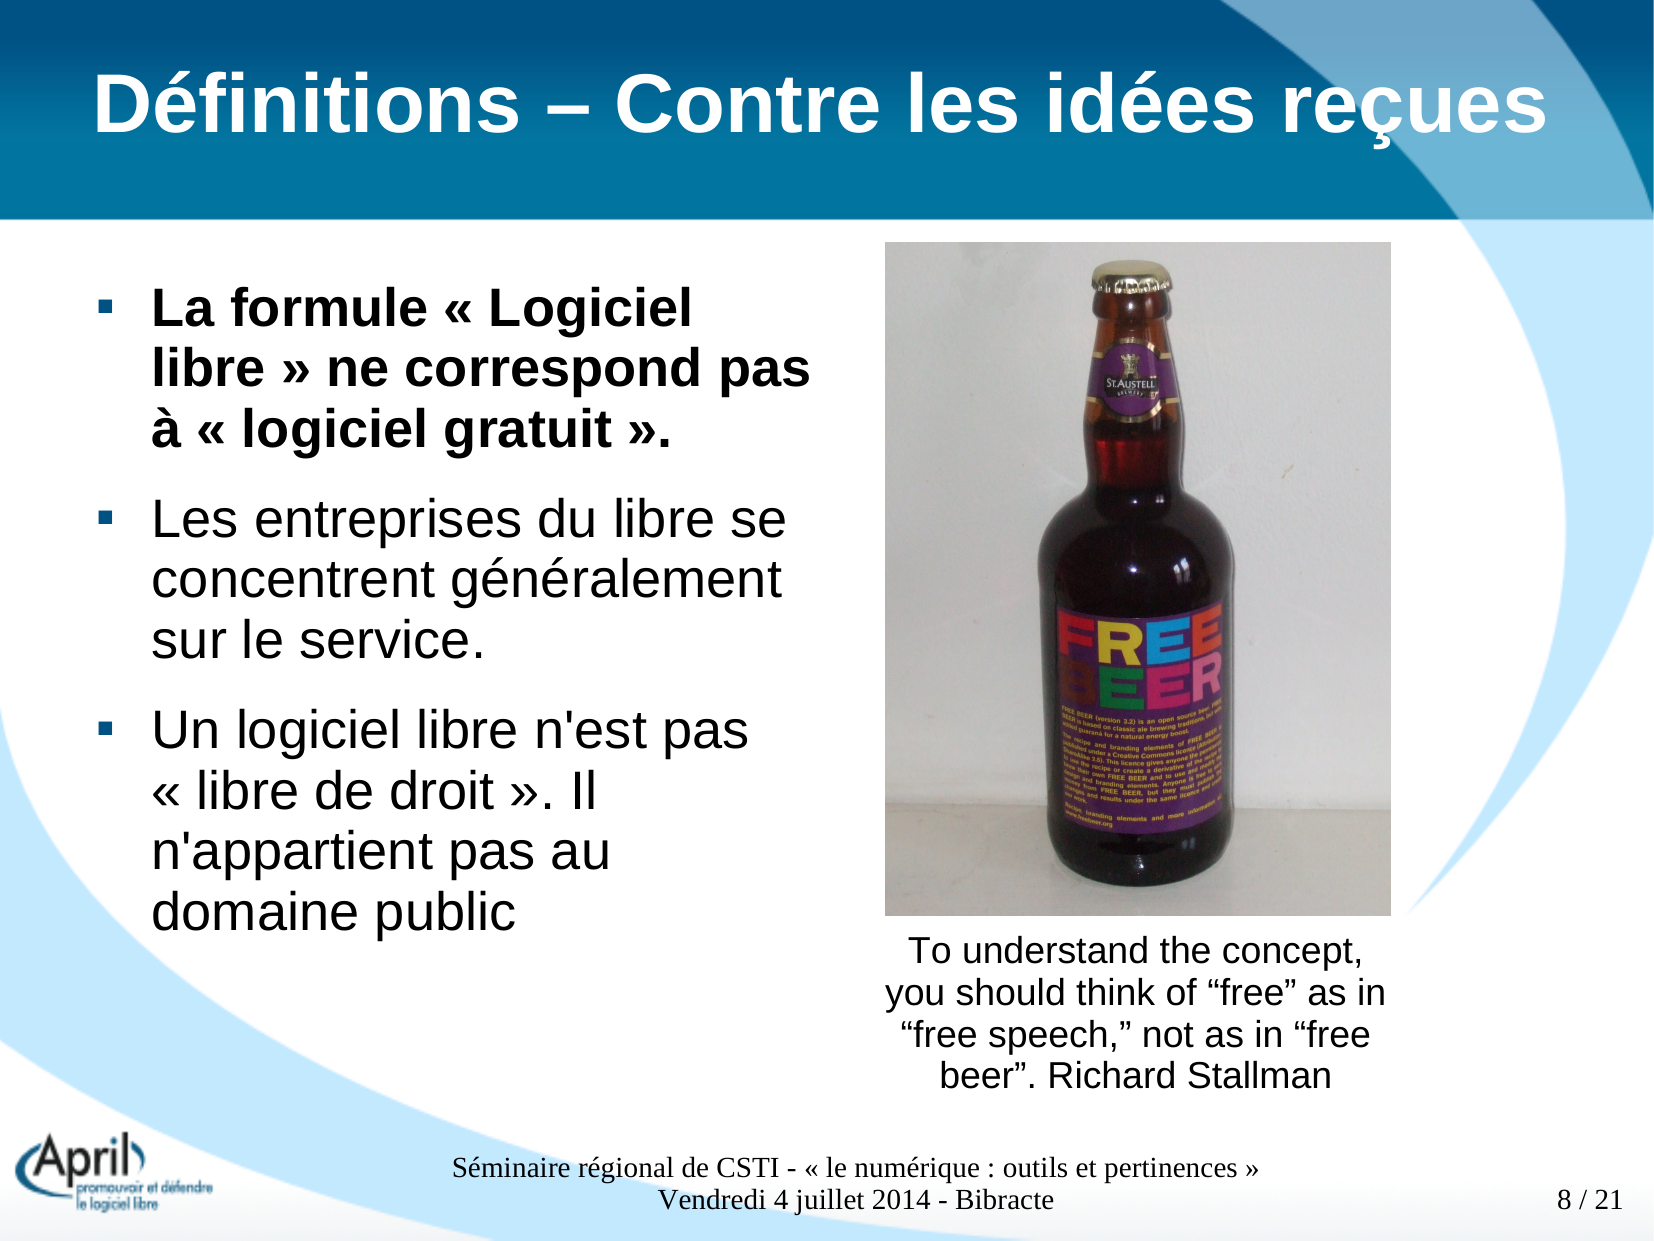

# Définitions – Contre les idées reçues
La formule « Logiciel libre » ne correspond pas à « logiciel gratuit ».
Les entreprises du libre se concentrent généralement sur le service.
Un logiciel libre n'est pas « libre de droit ». Il n'appartient pas au domaine public
To understand the concept, you should think of “free” as in “free speech,” not as in “free beer”. Richard Stallman
L'informatique libre
8